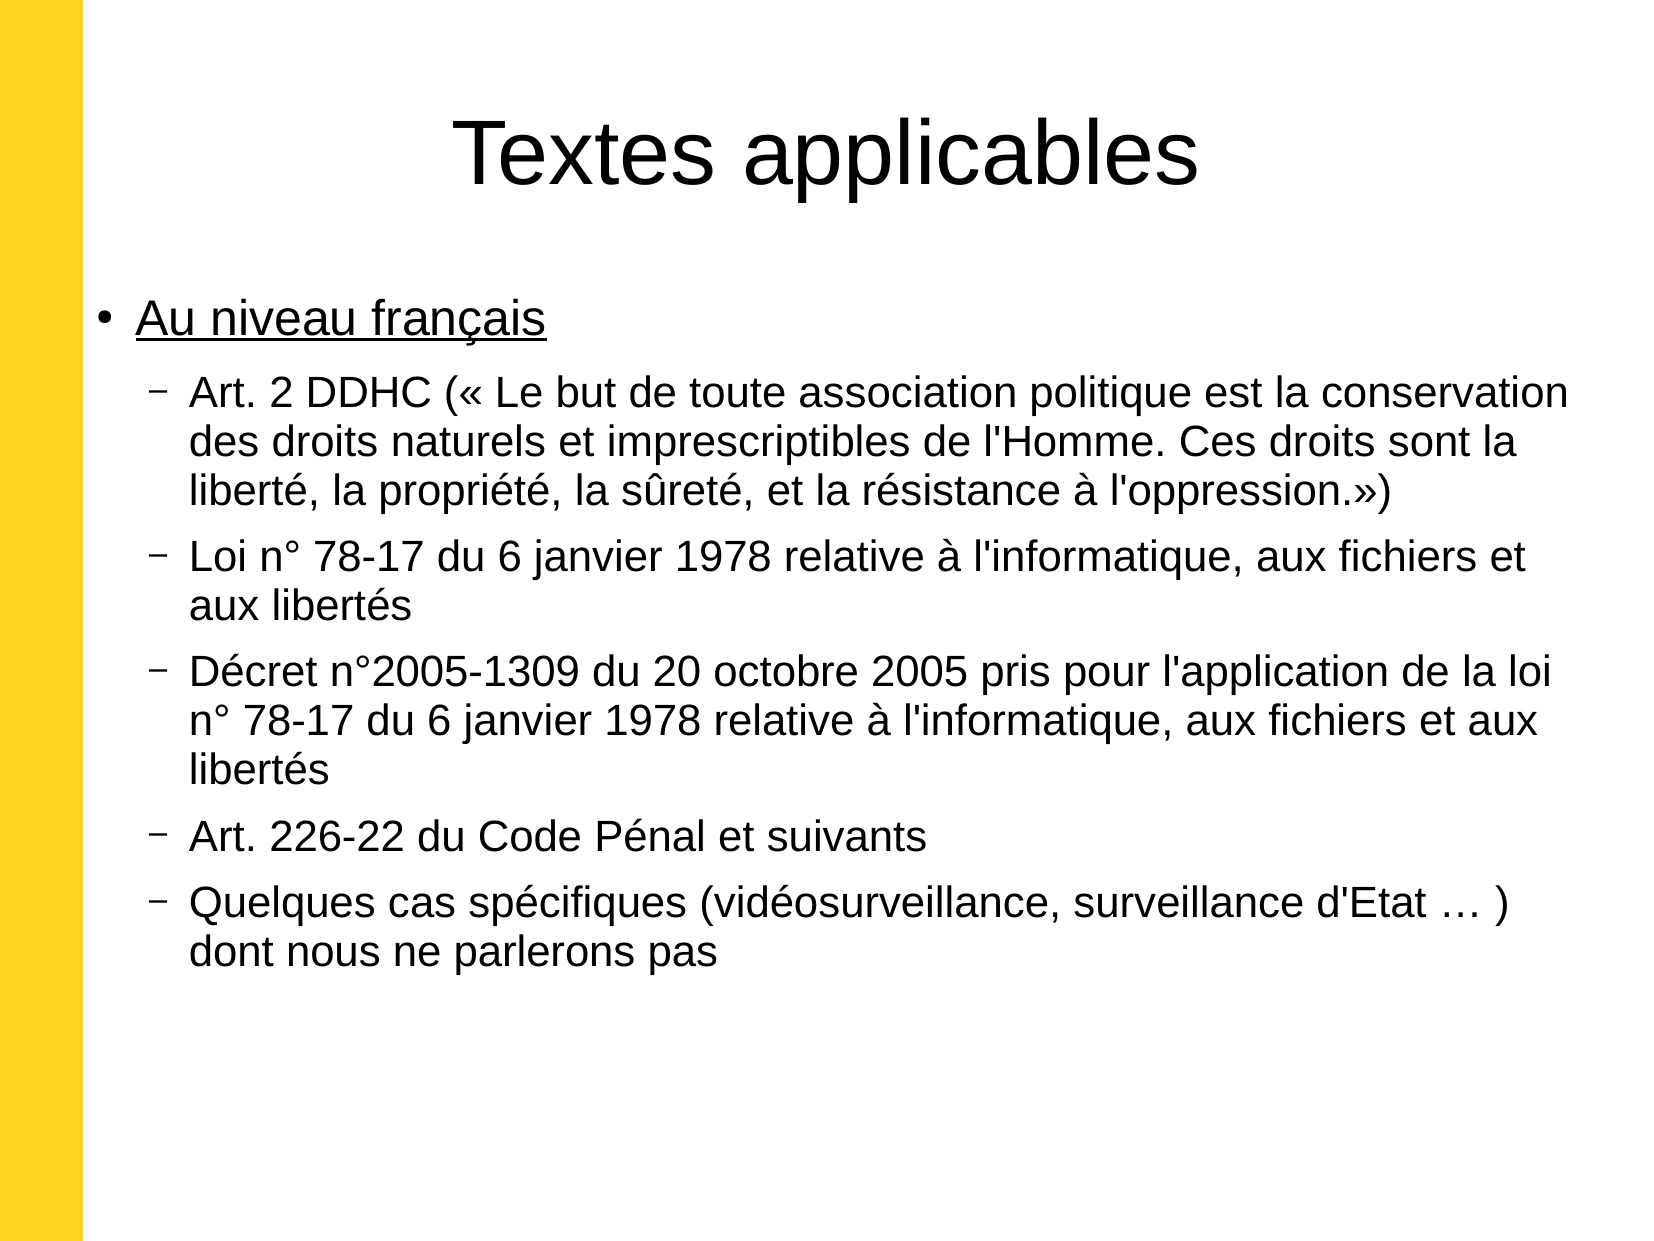

# Textes applicables
Au niveau français
Art. 2 DDHC (« Le but de toute association politique est la conservation des droits naturels et imprescriptibles de l'Homme. Ces droits sont la liberté, la propriété, la sûreté, et la résistance à l'oppression.»)
Loi n° 78-17 du 6 janvier 1978 relative à l'informatique, aux fichiers et aux libertés
Décret n°2005-1309 du 20 octobre 2005 pris pour l'application de la loi n° 78-17 du 6 janvier 1978 relative à l'informatique, aux fichiers et aux libertés
Art. 226-22 du Code Pénal et suivants
Quelques cas spécifiques (vidéosurveillance, surveillance d'Etat … ) dont nous ne parlerons pas